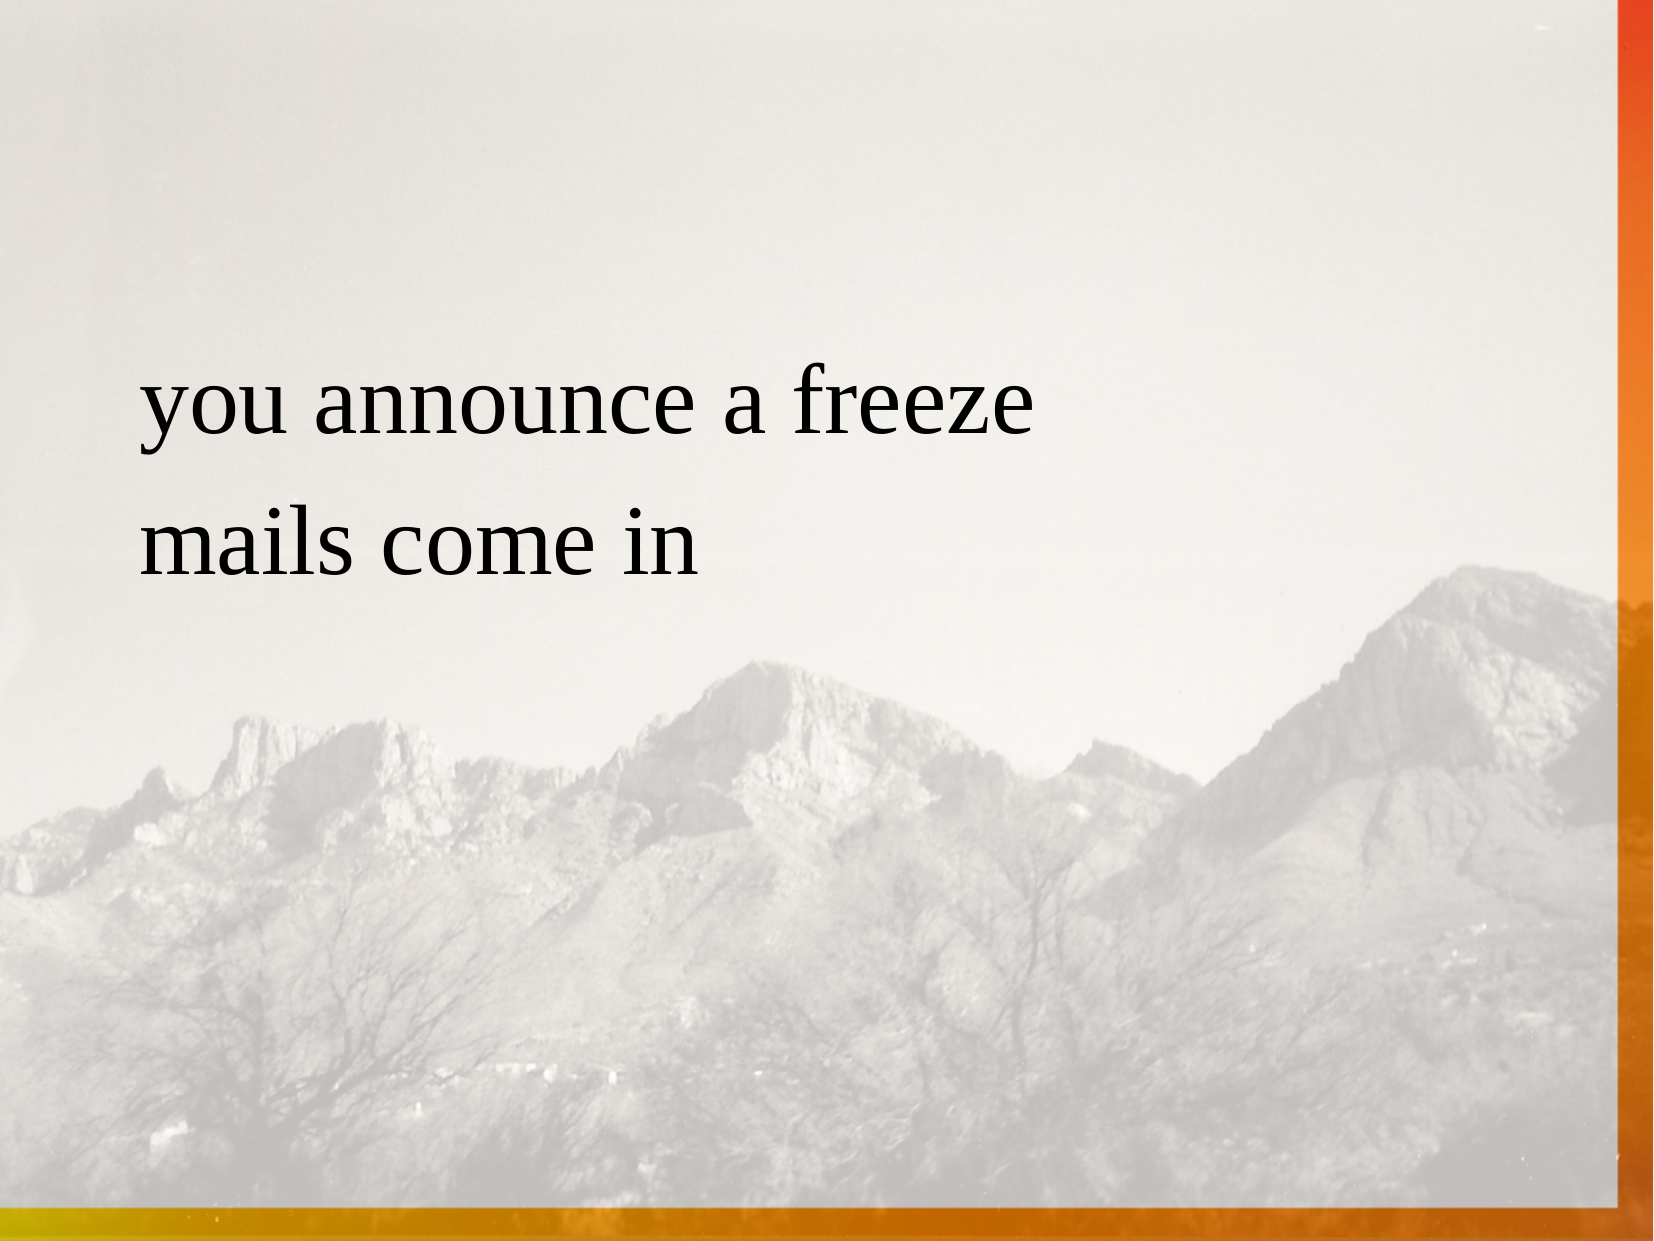

# you announce a freeze
mails come in